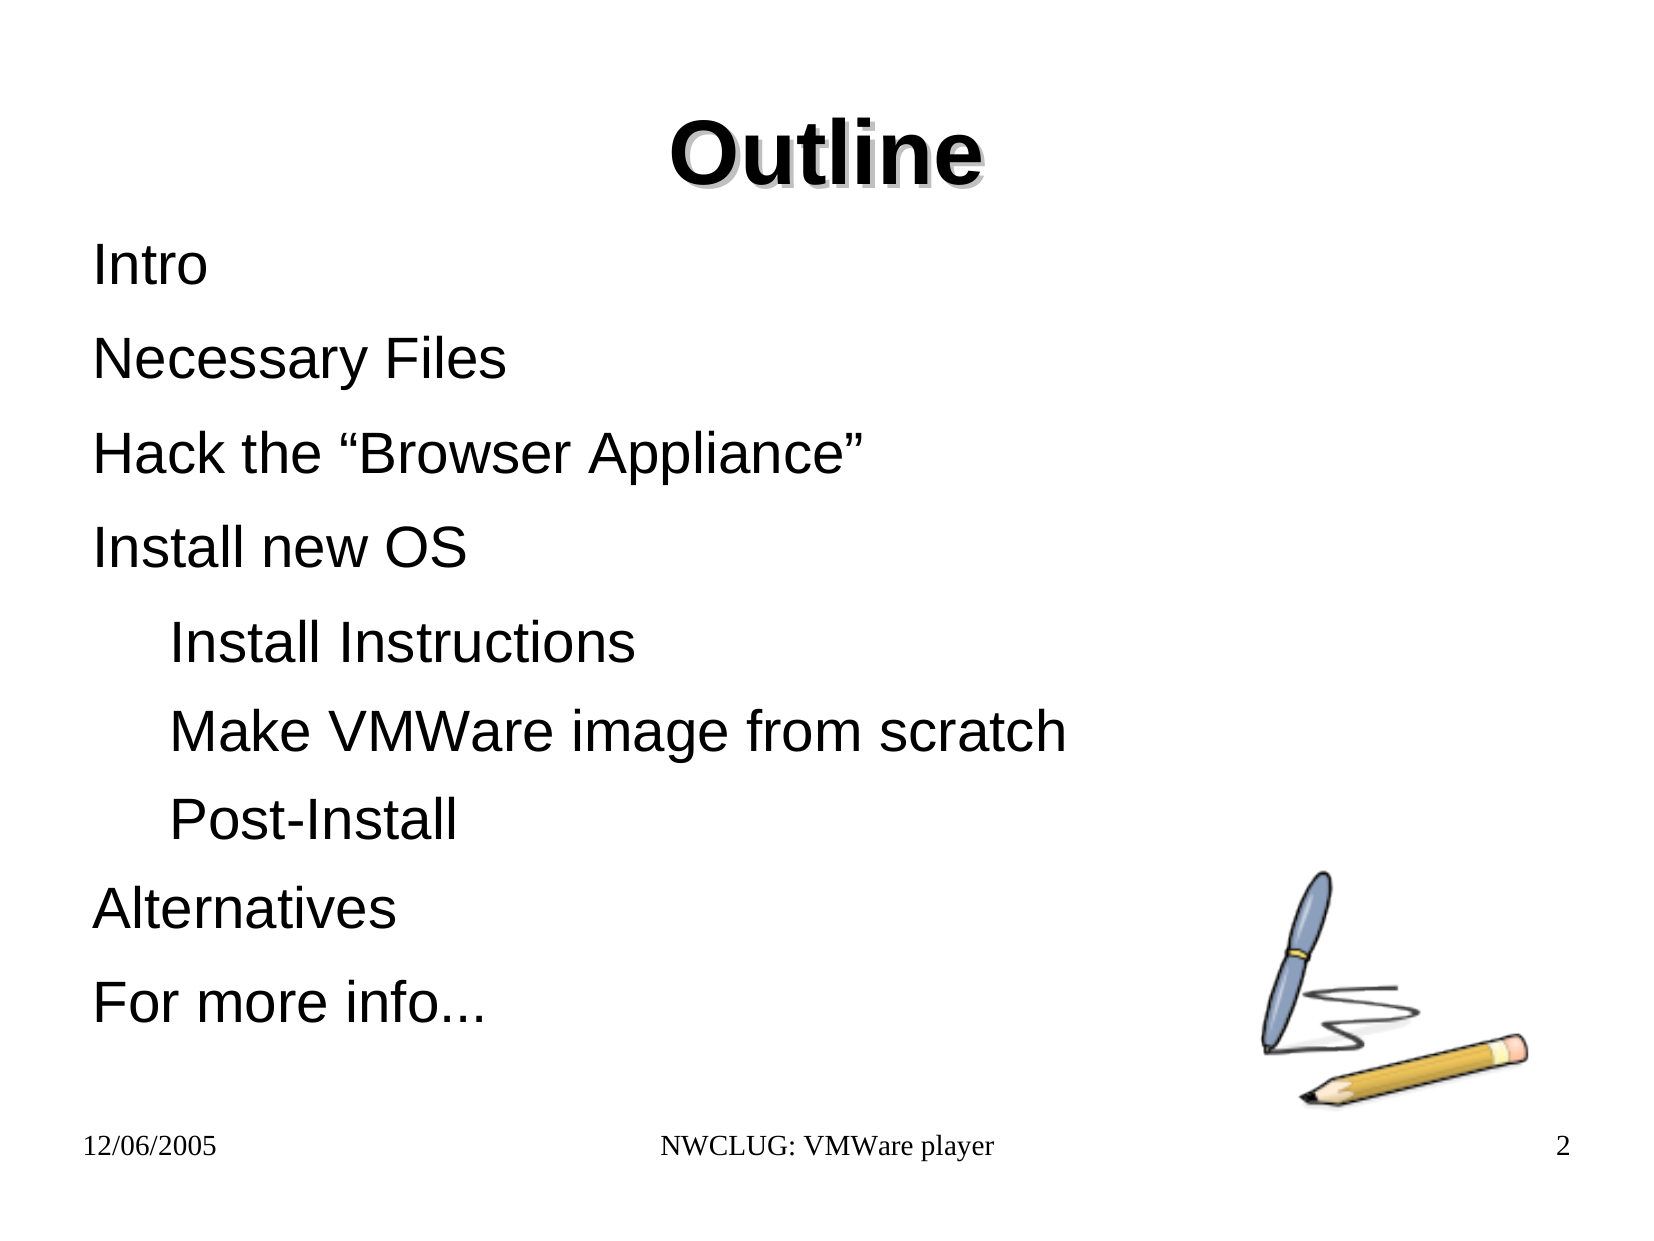

# Outline
Intro
Necessary Files
Hack the “Browser Appliance”
Install new OS
Install Instructions
Make VMWare image from scratch
Post-Install
Alternatives
For more info...
12/06/2005
NWCLUG: VMWare player
2